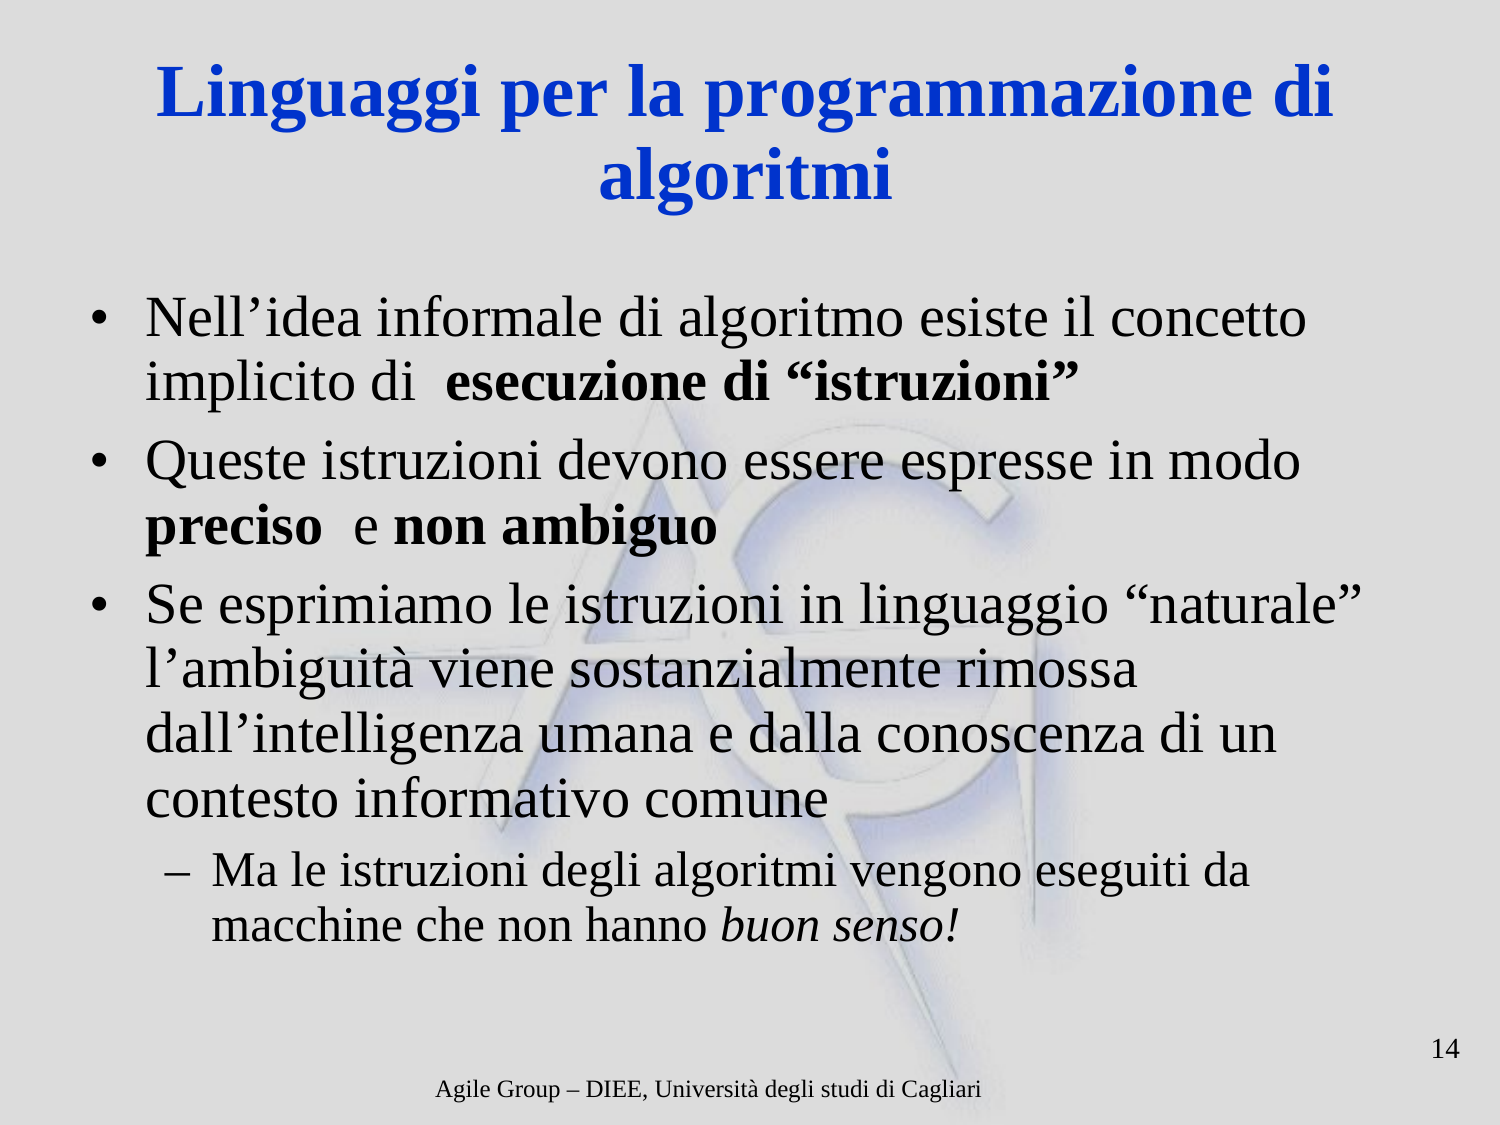

# Linguaggi per la programmazione di algoritmi
Nell’idea informale di algoritmo esiste il concetto implicito di esecuzione di “istruzioni”
Queste istruzioni devono essere espresse in modo preciso e non ambiguo
Se esprimiamo le istruzioni in linguaggio “naturale” l’ambiguità viene sostanzialmente rimossa dall’intelligenza umana e dalla conoscenza di un contesto informativo comune
Ma le istruzioni degli algoritmi vengono eseguiti da macchine che non hanno buon senso!
14